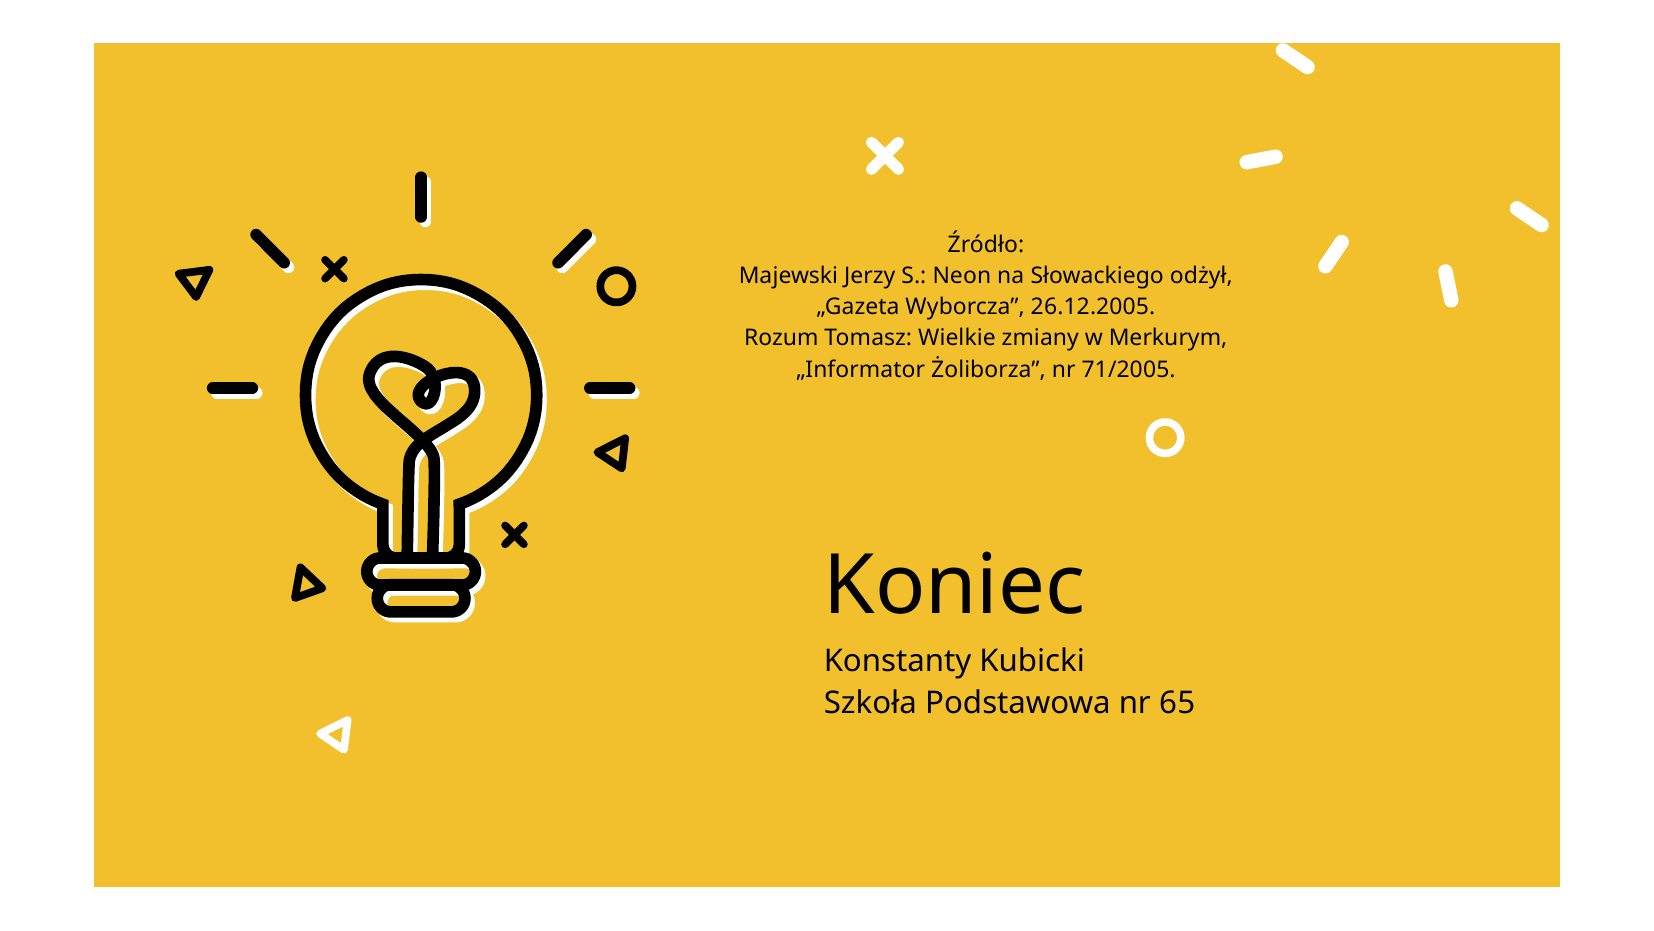

Źródło:
Majewski Jerzy S.: Neon na Słowackiego odżył, „Gazeta Wyborcza”, 26.12.2005.
Rozum Tomasz: Wielkie zmiany w Merkurym, „Informator Żoliborza”, nr 71/2005.
# Koniec
Konstanty Kubicki
Szkoła Podstawowa nr 65